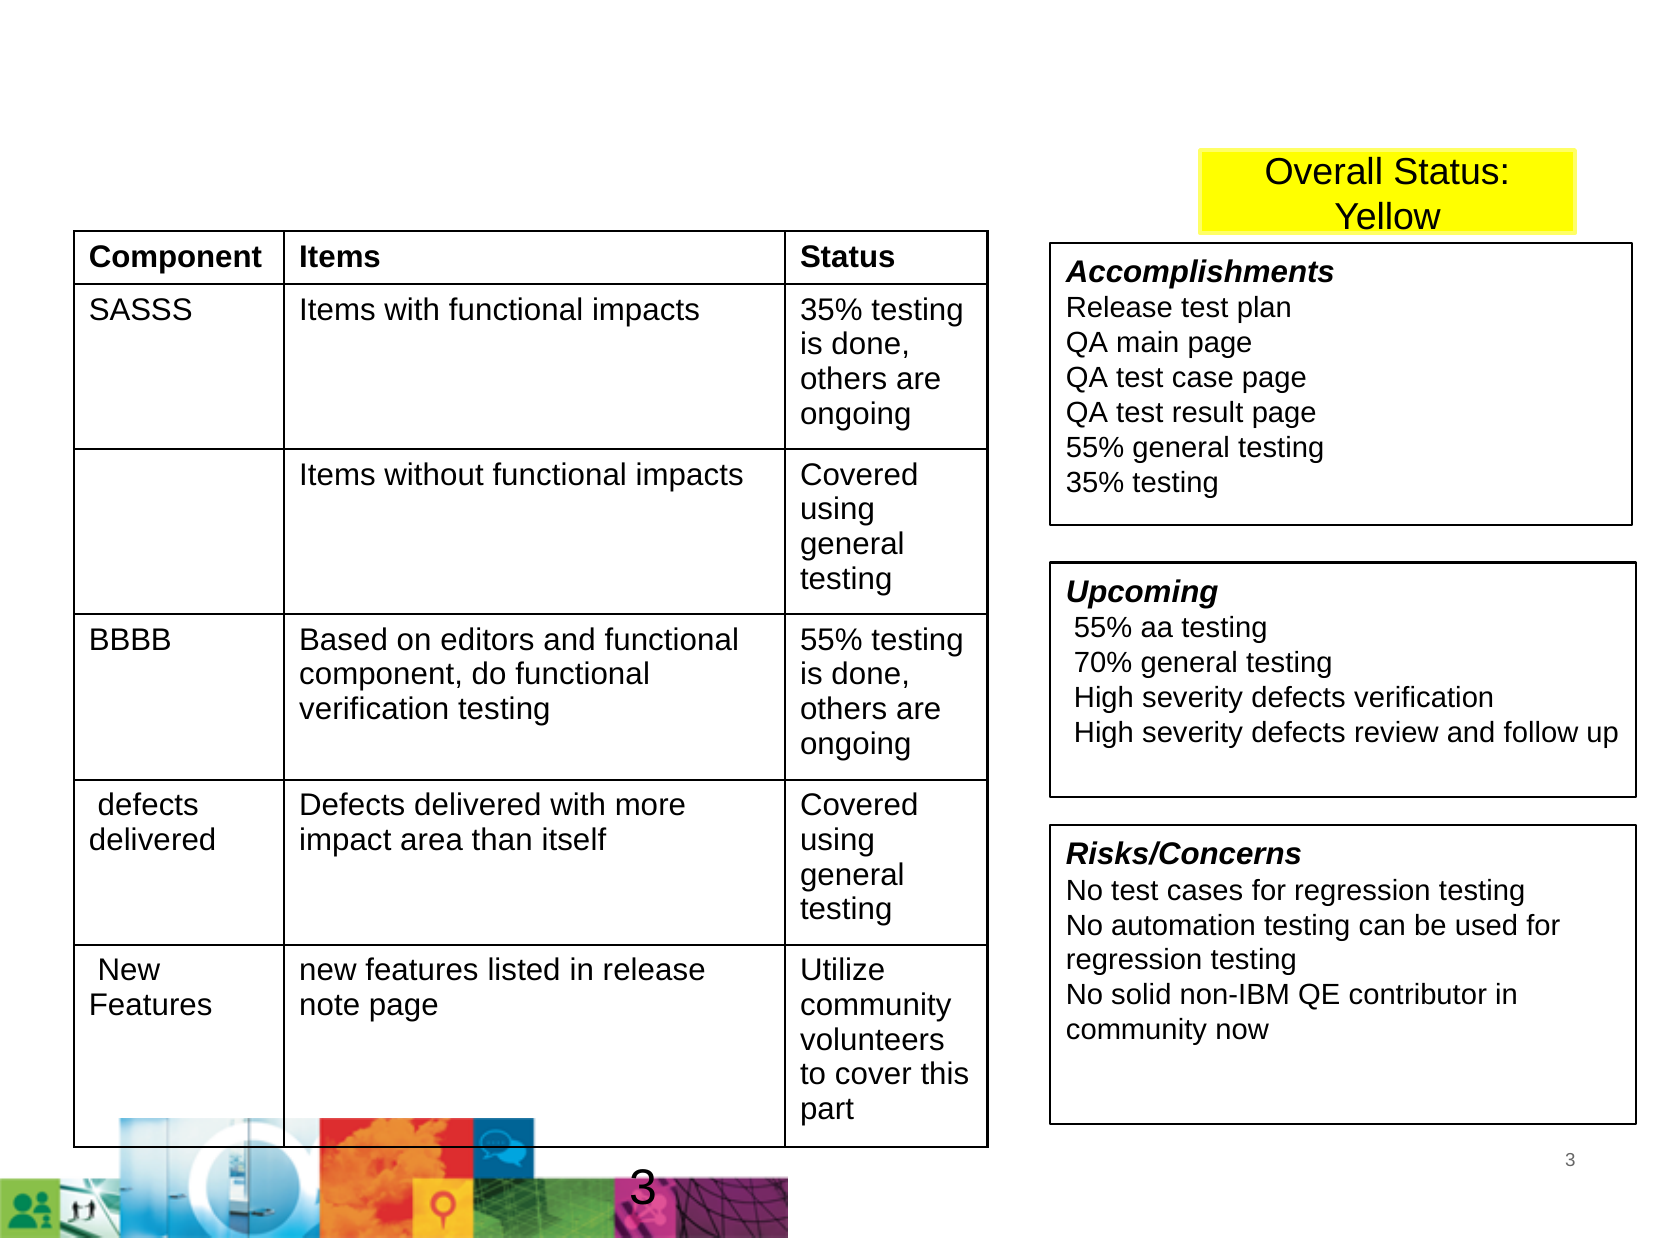

Overall Status: Yellow
| Component | Items | Status |
| --- | --- | --- |
| SASSS | Items with functional impacts | 35% testing is done, others are ongoing |
| | Items without functional impacts | Covered using general testing |
| BBBB | Based on editors and functional component, do functional verification testing | 55% testing is done, others are ongoing |
| defects delivered | Defects delivered with more impact area than itself | Covered using general testing |
| New Features | new features listed in release note page | Utilize community volunteers to cover this part |
Accomplishments
Release test plan
QA main page
QA test case page
QA test result page
55% general testing
35% testing
Upcoming
 55% aa testing
 70% general testing
 High severity defects verification
 High severity defects review and follow up
Risks/Concerns
No test cases for regression testing
No automation testing can be used for regression testing
No solid non-IBM QE contributor in community now
3